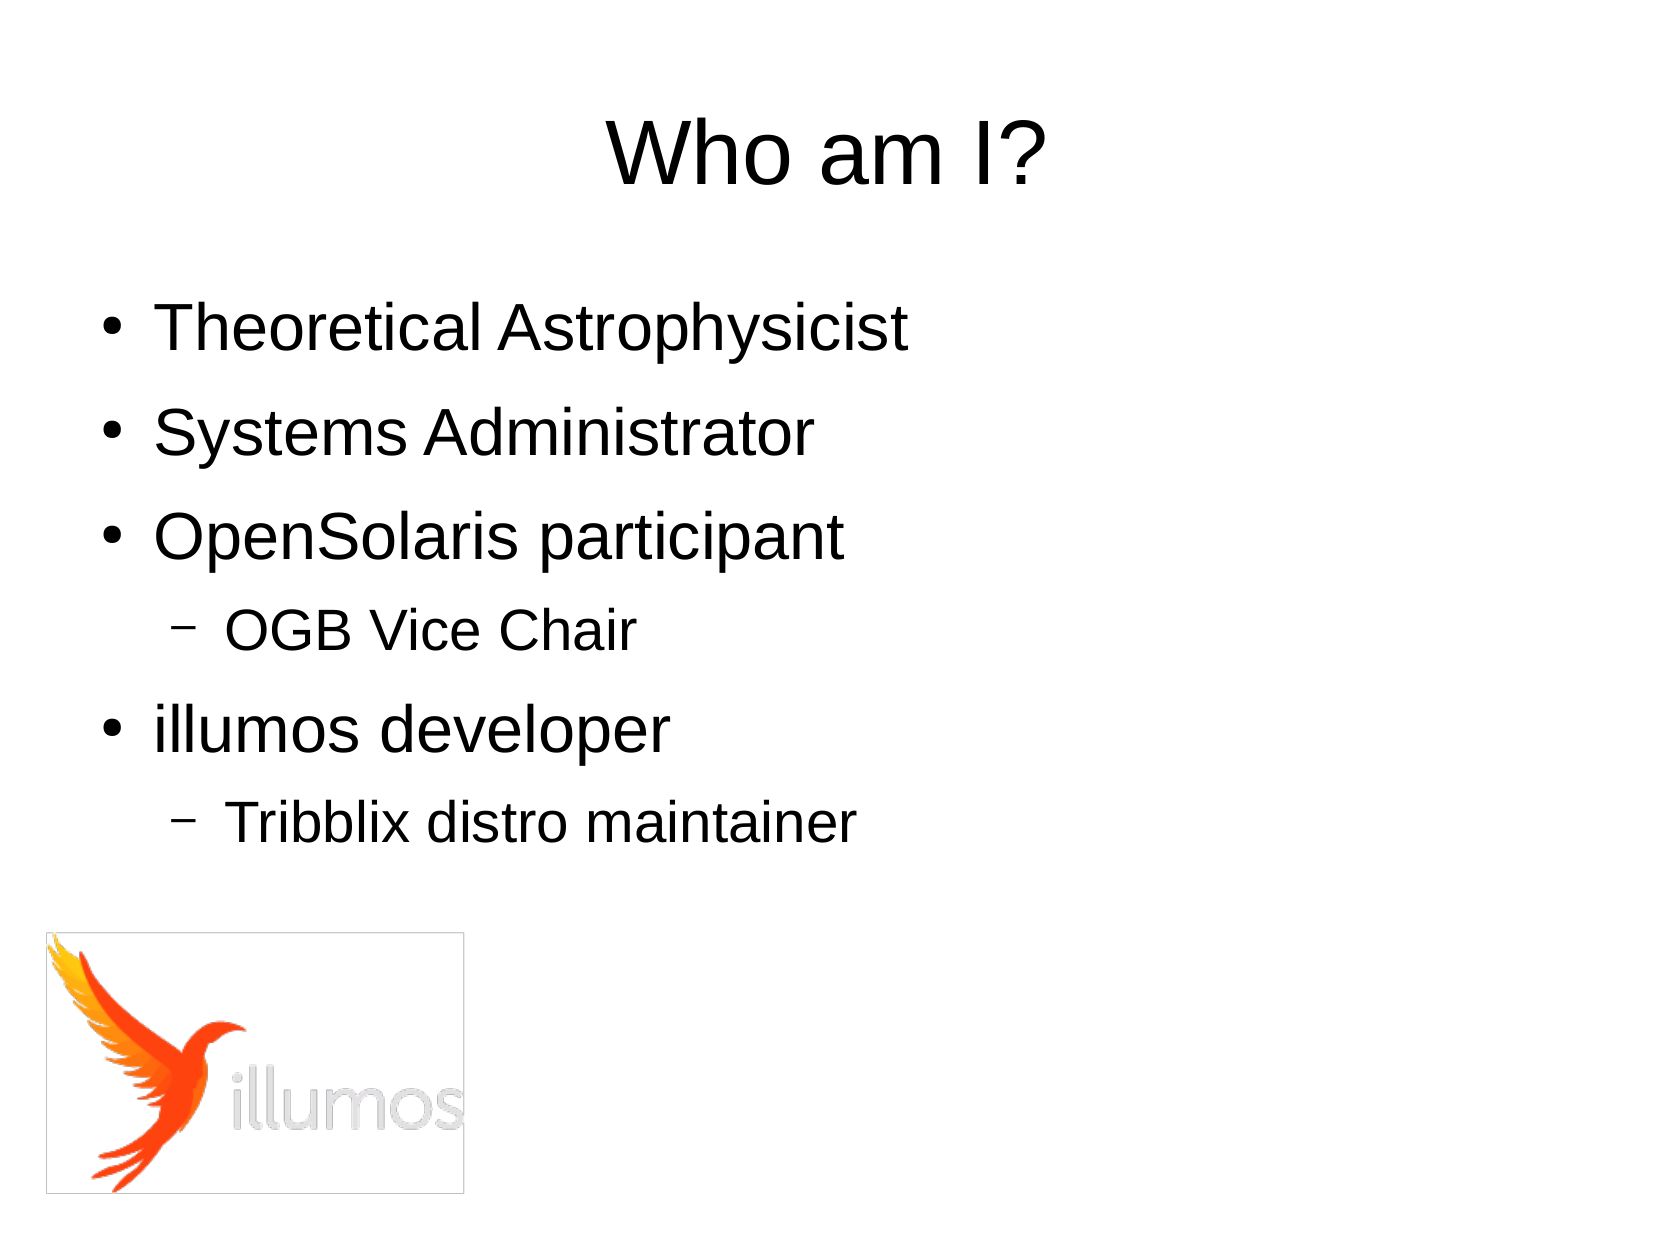

# Who am I?
Theoretical Astrophysicist
Systems Administrator
OpenSolaris participant
OGB Vice Chair
illumos developer
Tribblix distro maintainer